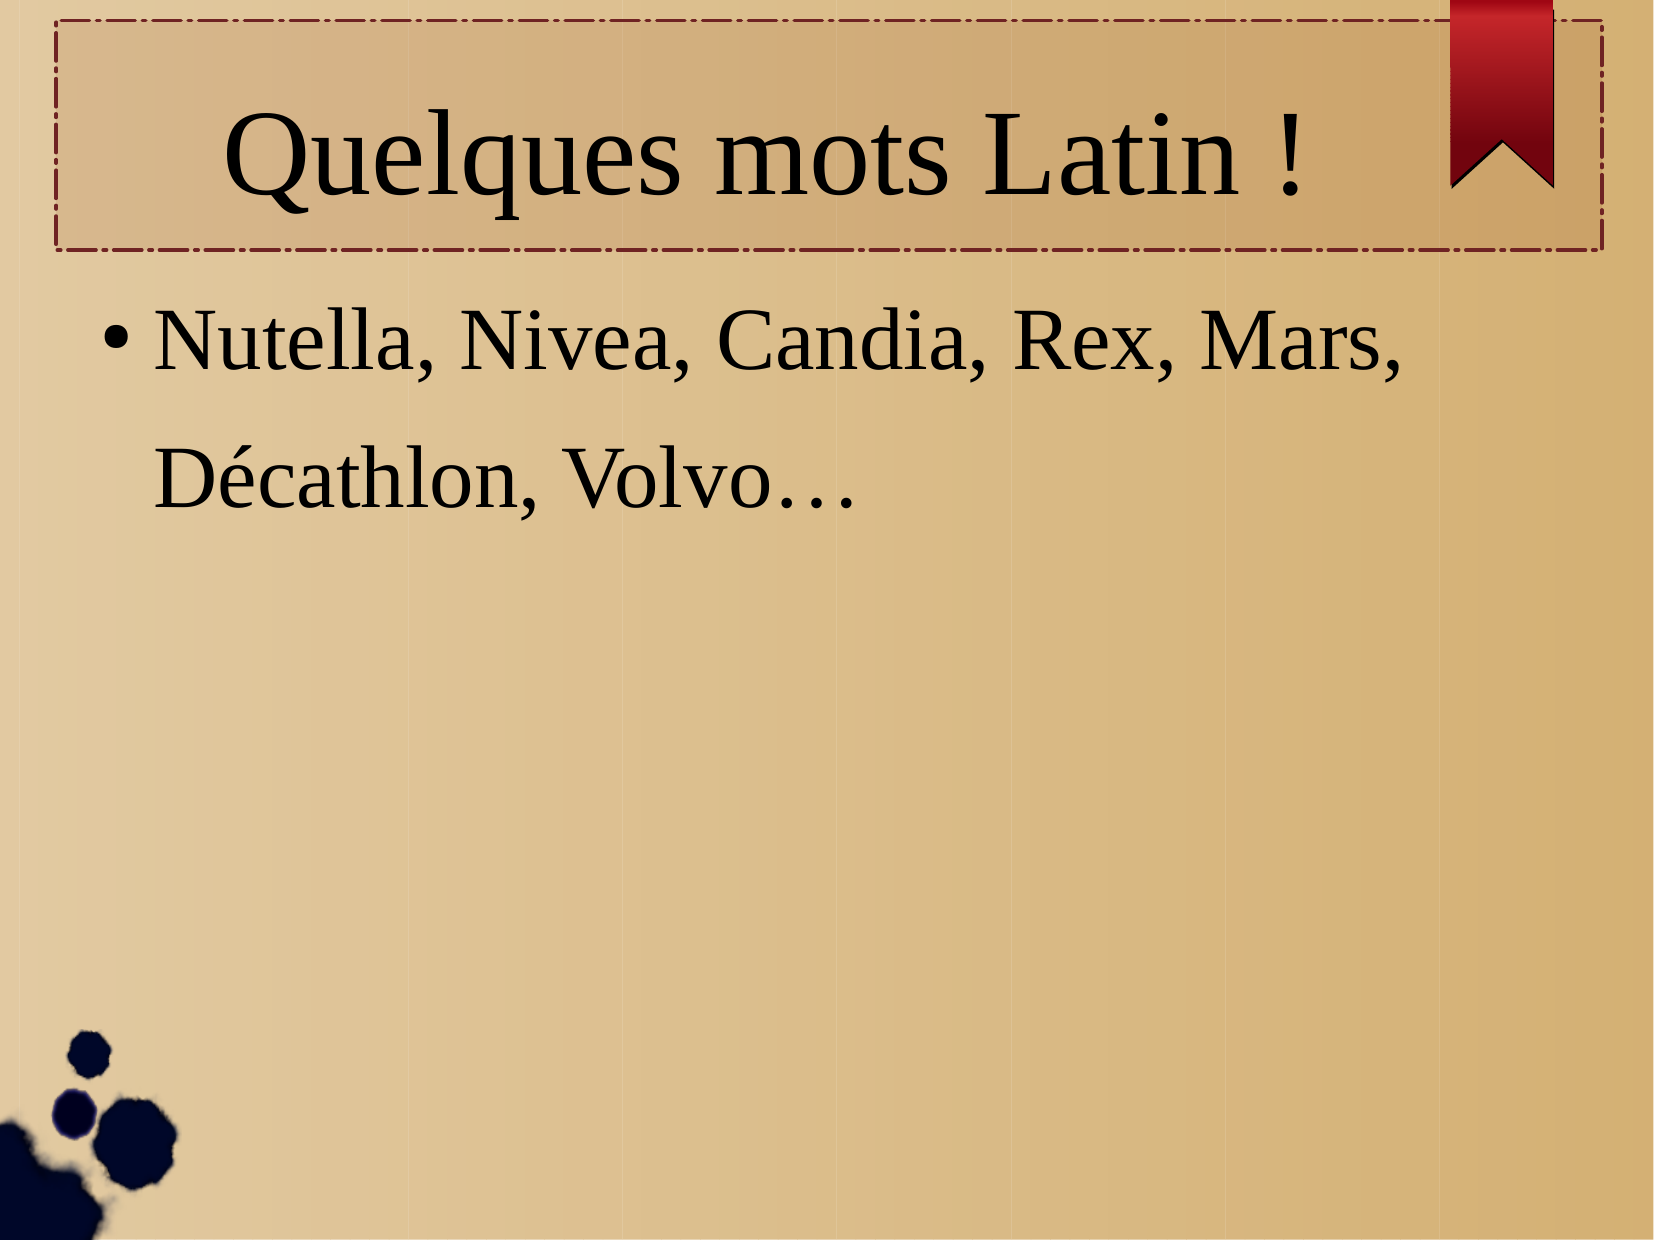

# Quelques mots Latin !
Nutella, Nivea, Candia, Rex, Mars,
Décathlon, Volvo…